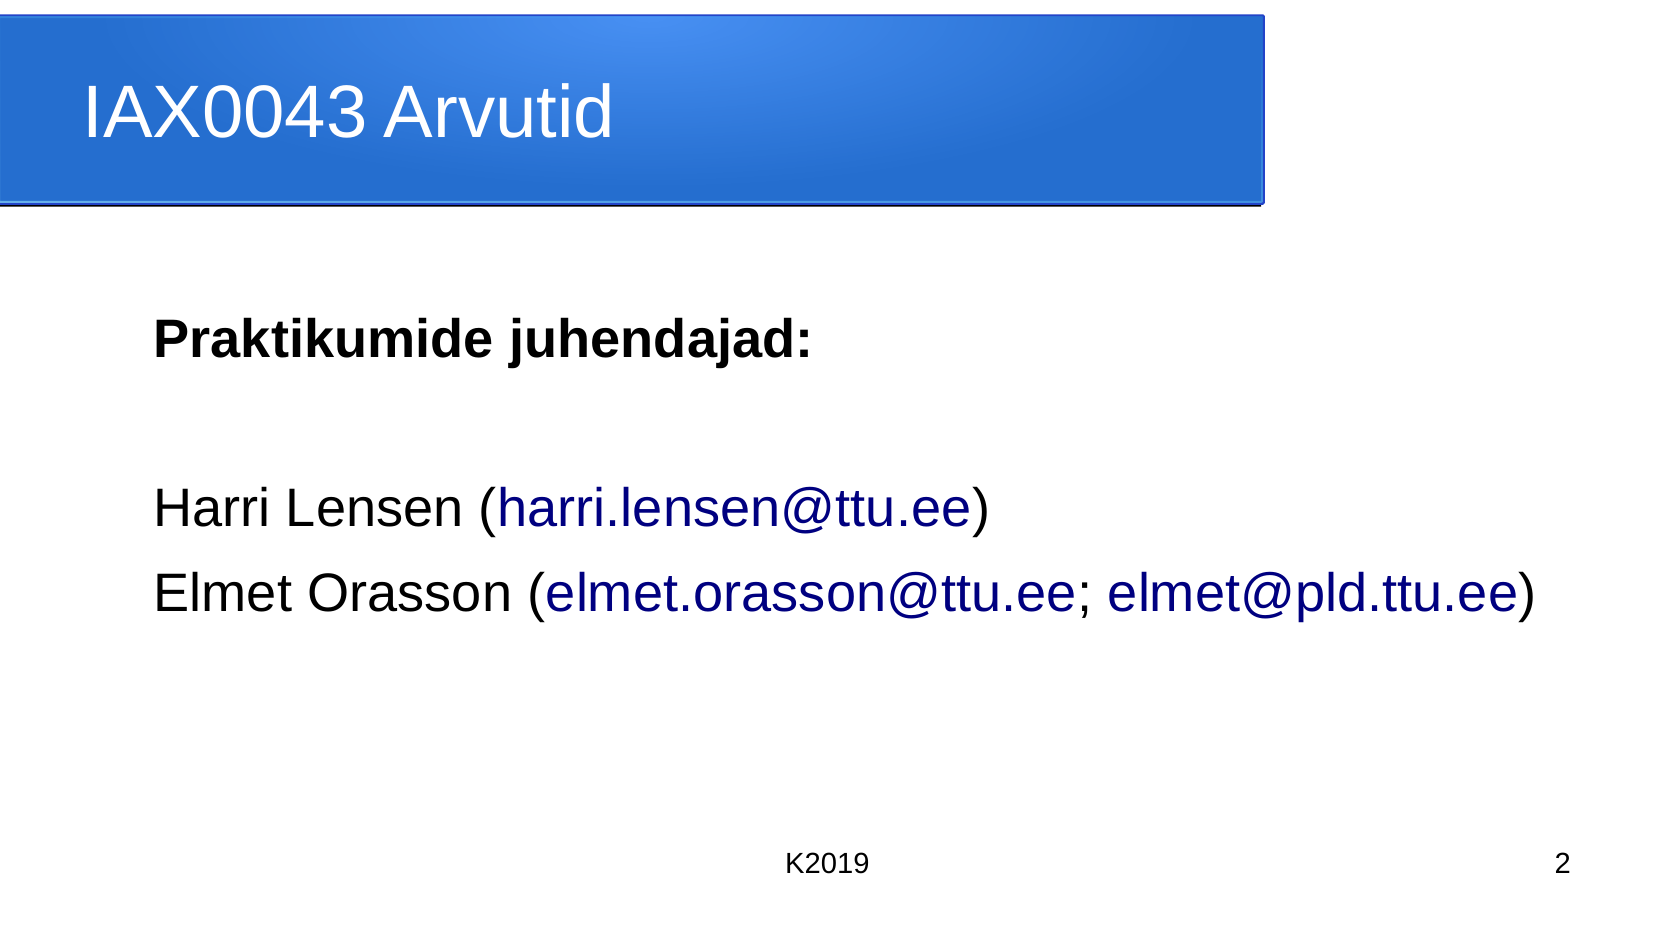

# IAX0043 Arvutid
Praktikumide juhendajad:
Harri Lensen (harri.lensen@ttu.ee)
Elmet Orasson (elmet.orasson@ttu.ee; elmet@pld.ttu.ee)
K2019
2